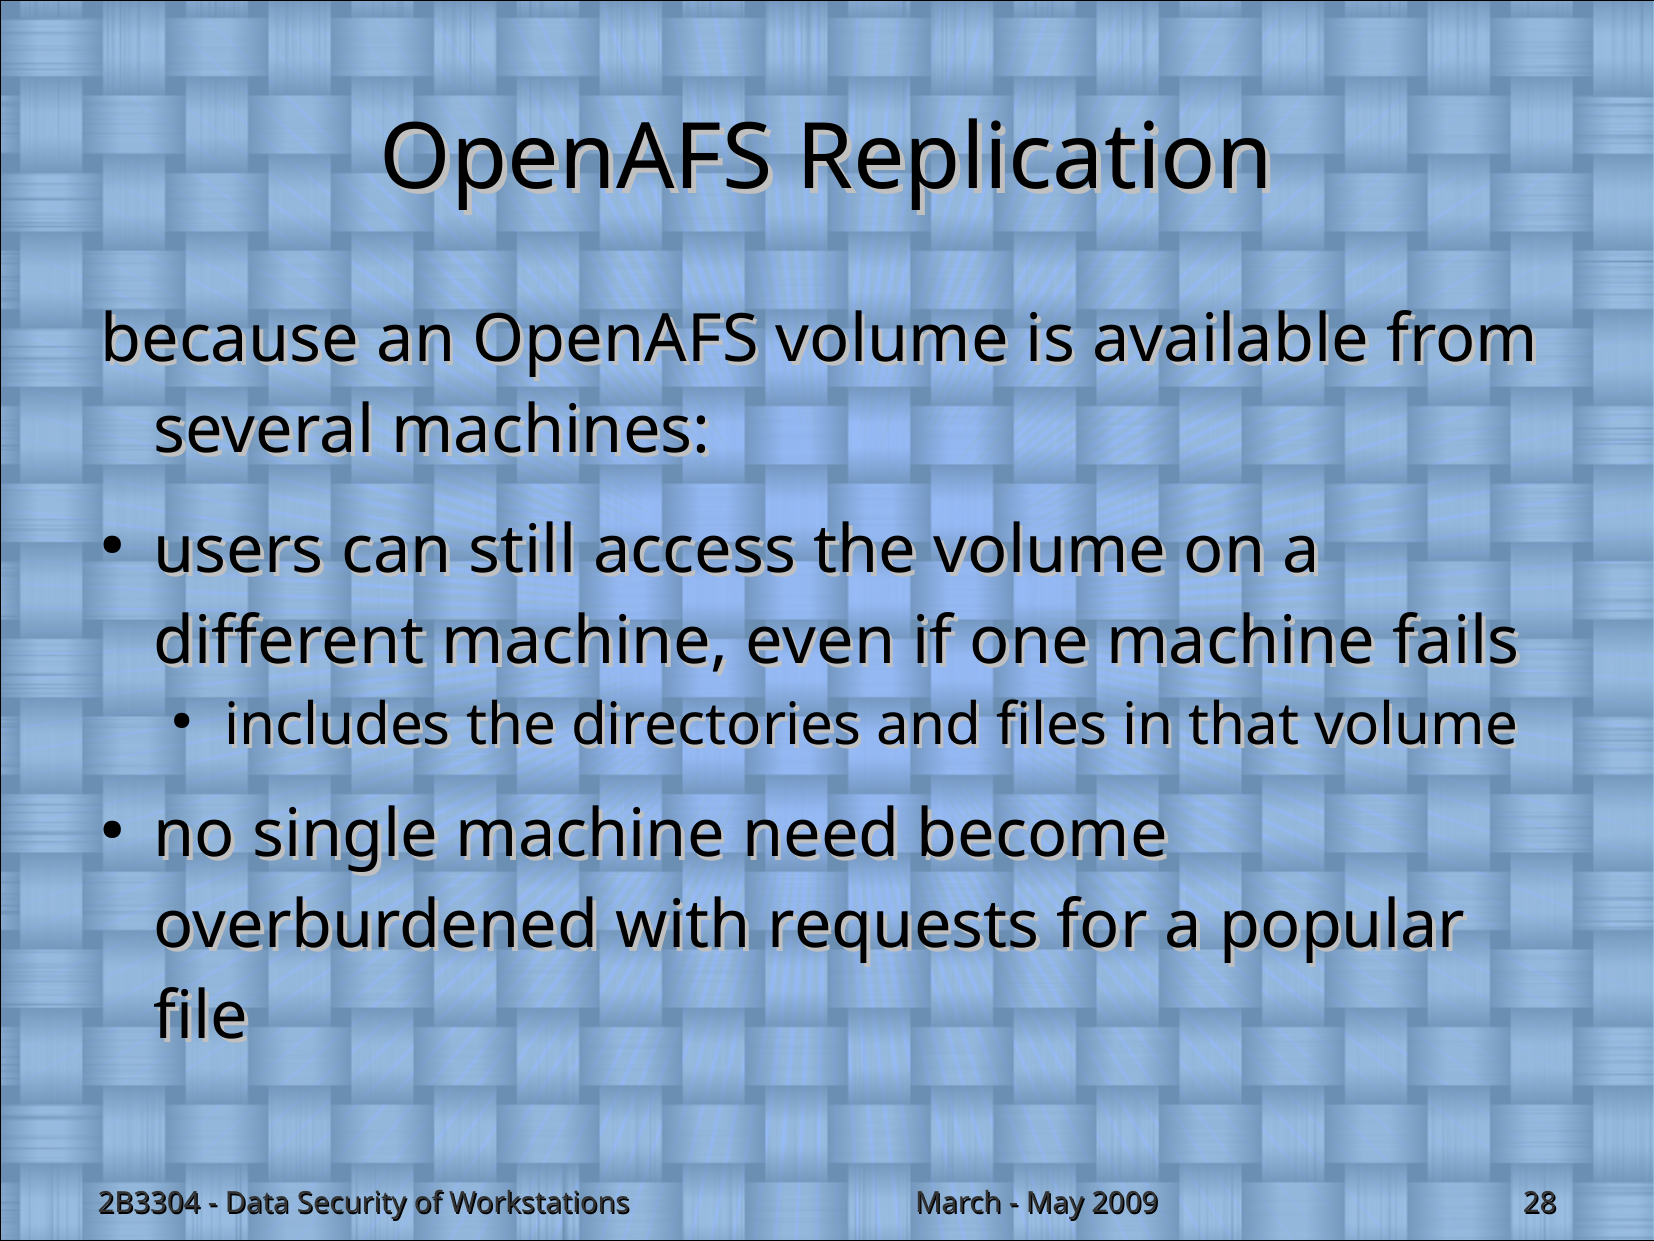

# OpenAFS Replication
because an OpenAFS volume is available from several machines:
users can still access the volume on a different machine, even if one machine fails
includes the directories and files in that volume
no single machine need become overburdened with requests for a popular file